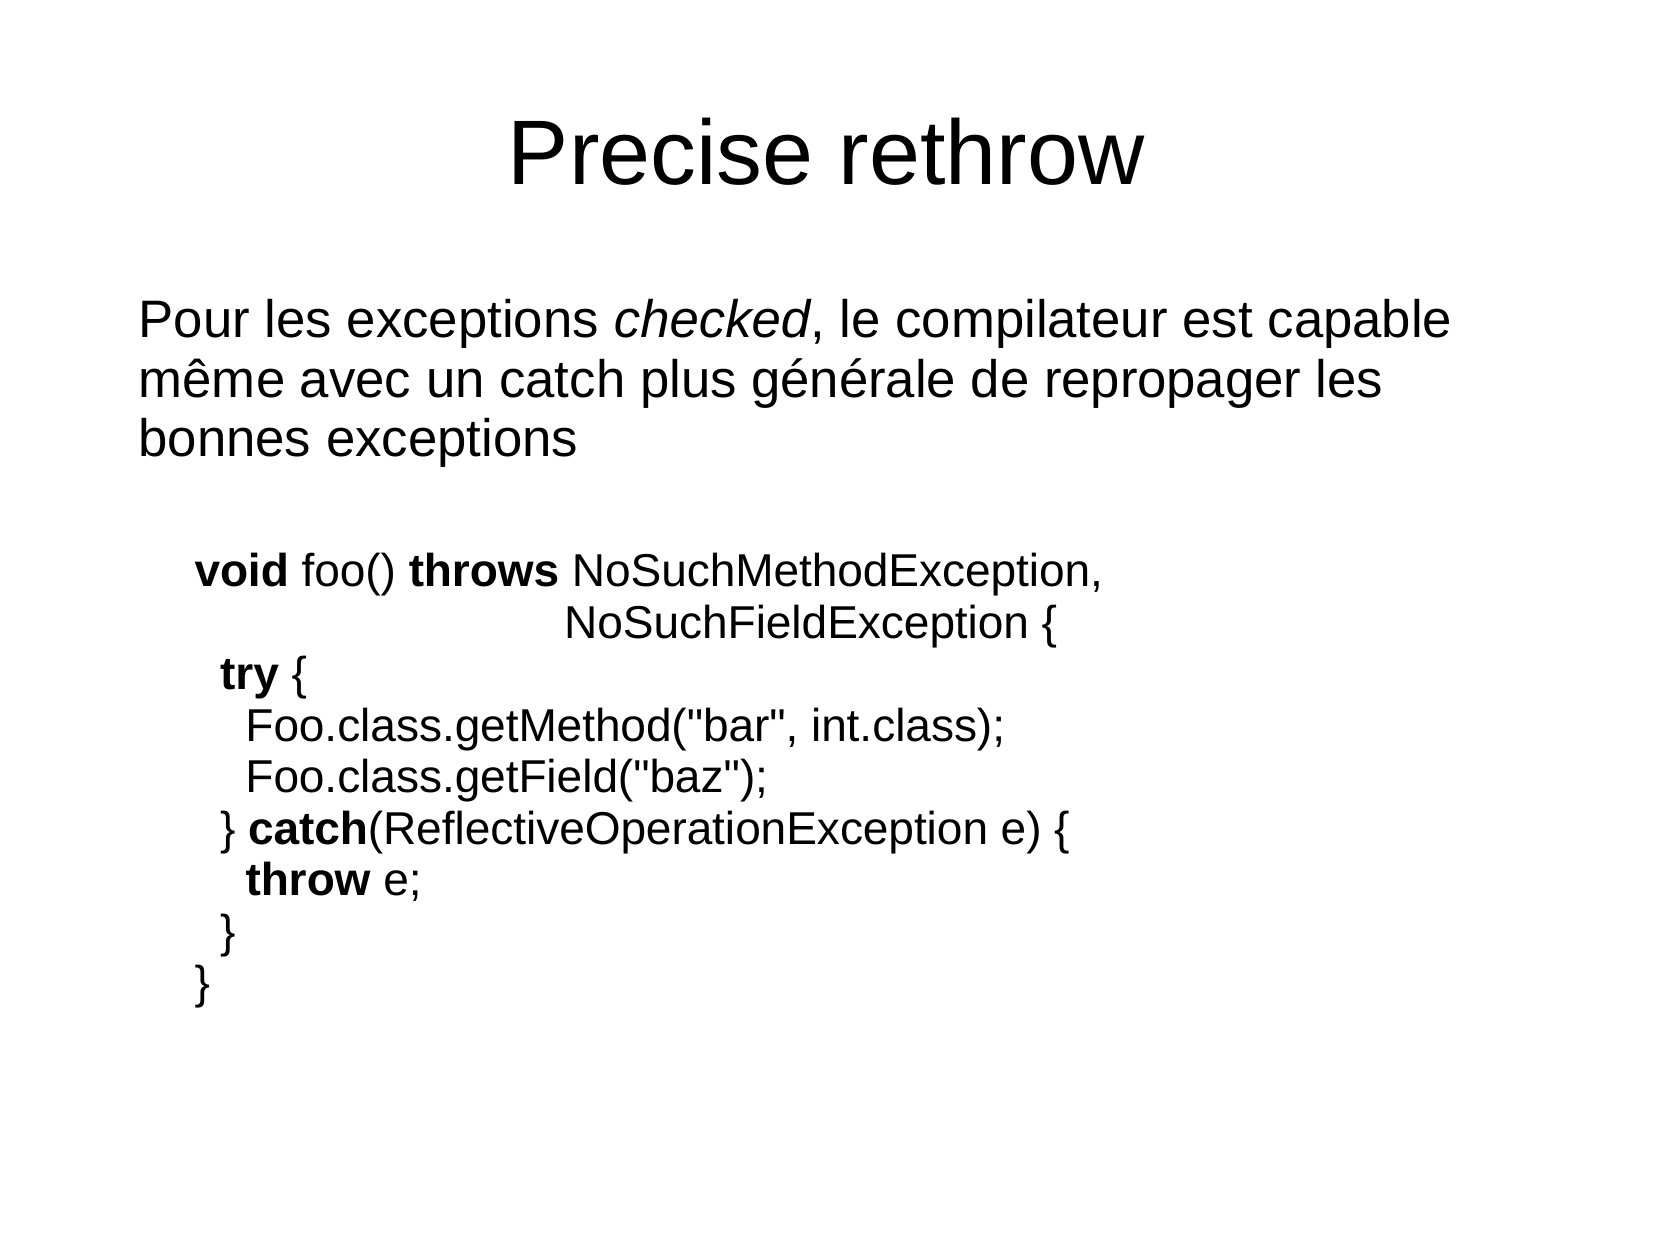

# Precise rethrow
Pour les exceptions checked, le compilateur est capable même avec un catch plus générale de repropager les bonnes exceptions
void foo() throws NoSuchMethodException,
 NoSuchFieldException {
 try {
 Foo.class.getMethod("bar", int.class);
 Foo.class.getField("baz");
 } catch(ReflectiveOperationException e) {
 throw e;
 }
}